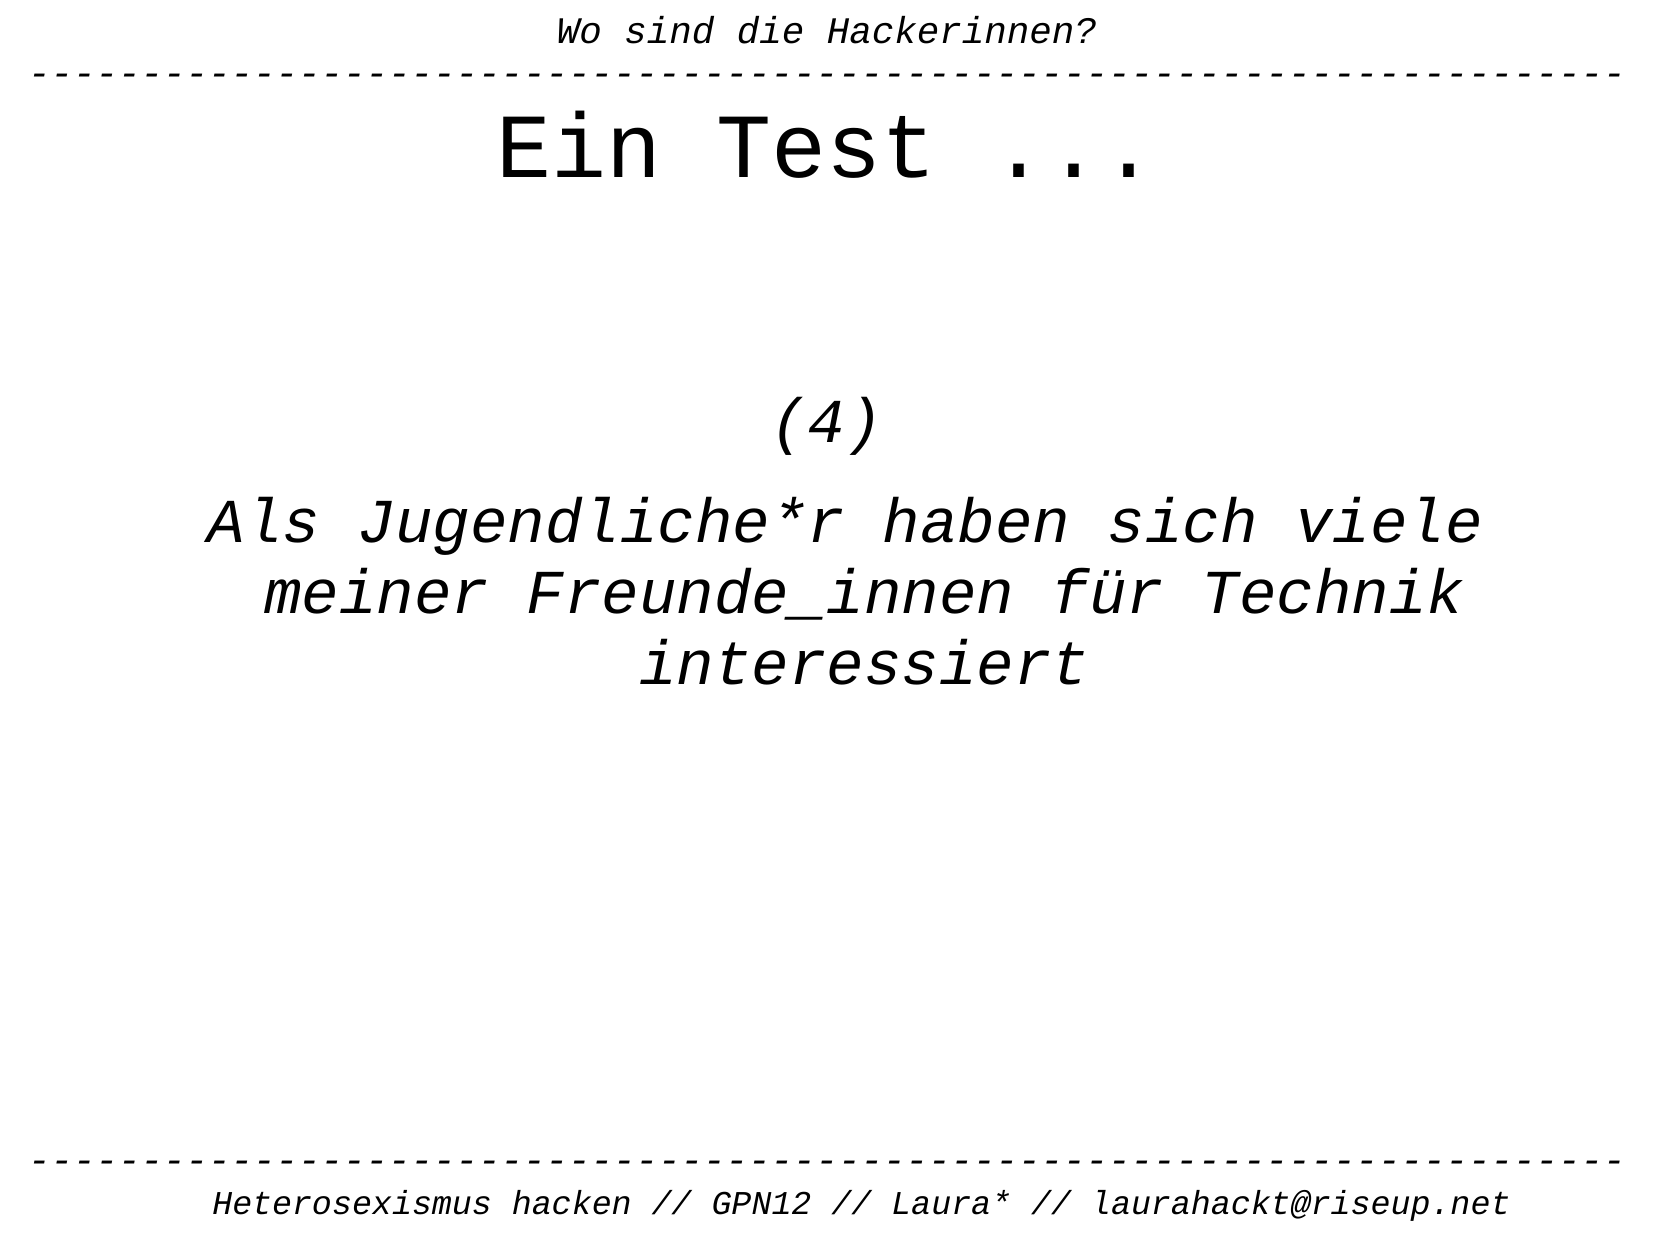

Wo sind die Hackerinnen?
-----------------------------------------------------------------------
# Ein Test ...
(4)
Als Jugendliche*r haben sich viele meiner Freunde_innen für Technik interessiert
-----------------------------------------------------------------------
Heterosexismus hacken // GPN12 // Laura* // laurahackt@riseup.net